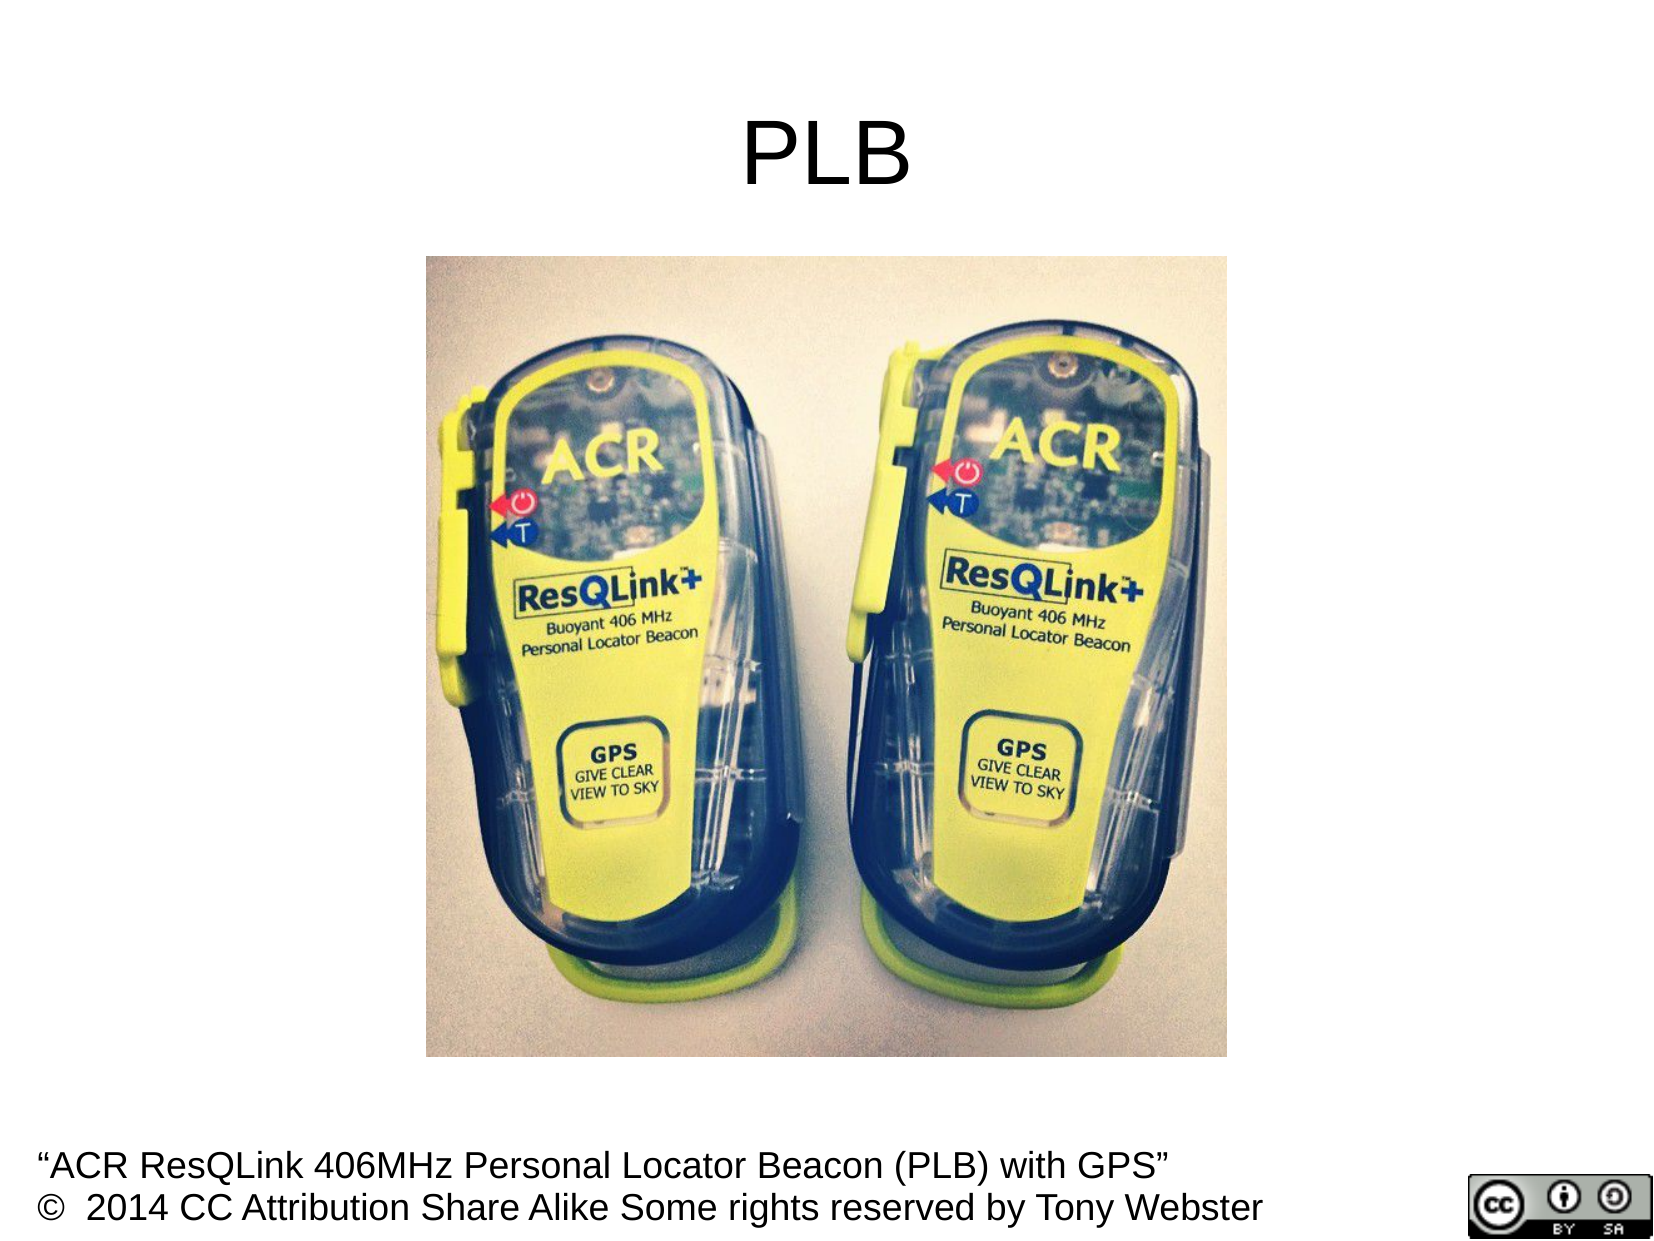

# PLB
“ACR ResQLink 406MHz Personal Locator Beacon (PLB) with GPS”
© 2014 CC Attribution Share Alike Some rights reserved by Tony Webster